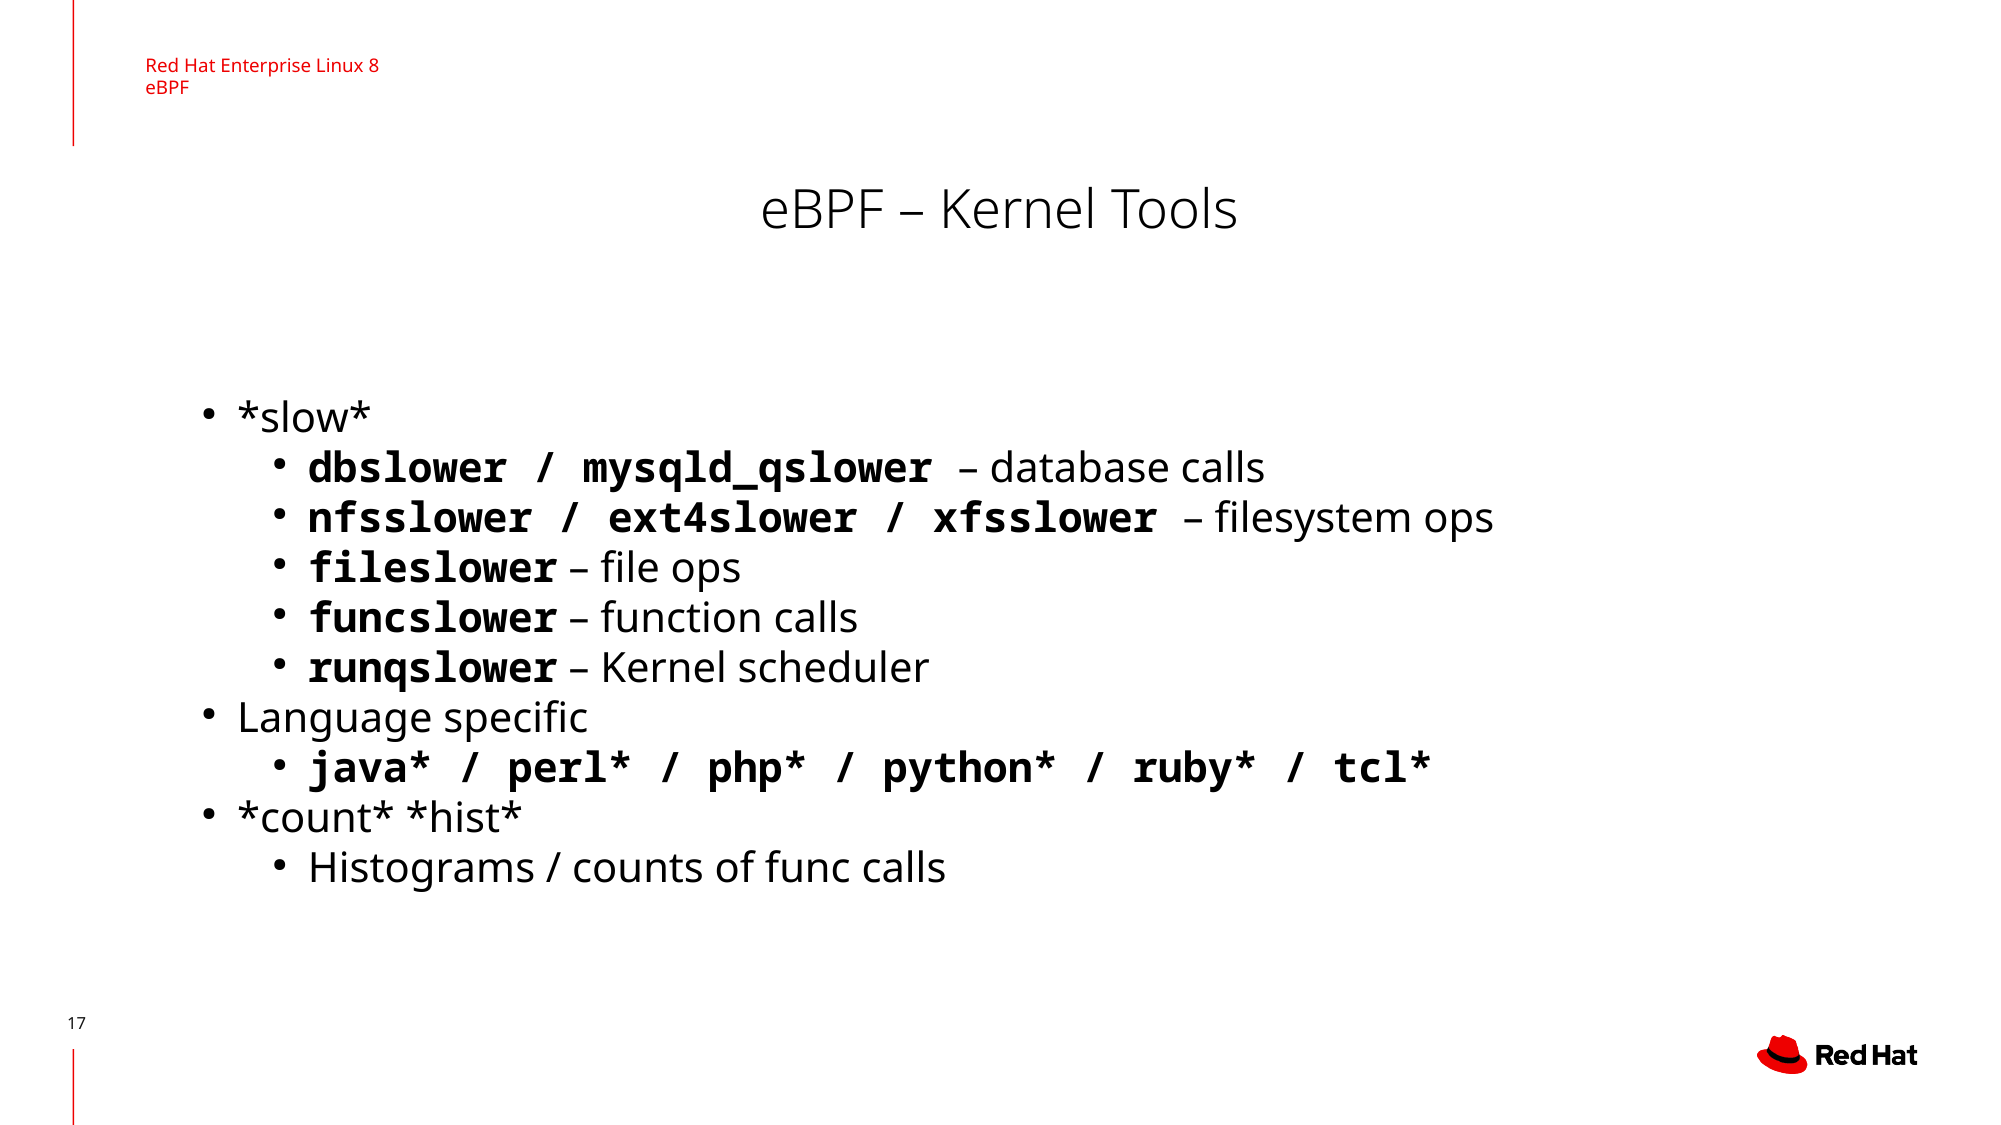

Red Hat Enterprise Linux 8
eBPF
# eBPF – Kernel Tools
*slow*
dbslower / mysqld_qslower – database calls
nfsslower / ext4slower / xfsslower – filesystem ops
fileslower – file ops
funcslower – function calls
runqslower – Kernel scheduler
Language specific
java* / perl* / php* / python* / ruby* / tcl*
*count* *hist*
Histograms / counts of func calls
17